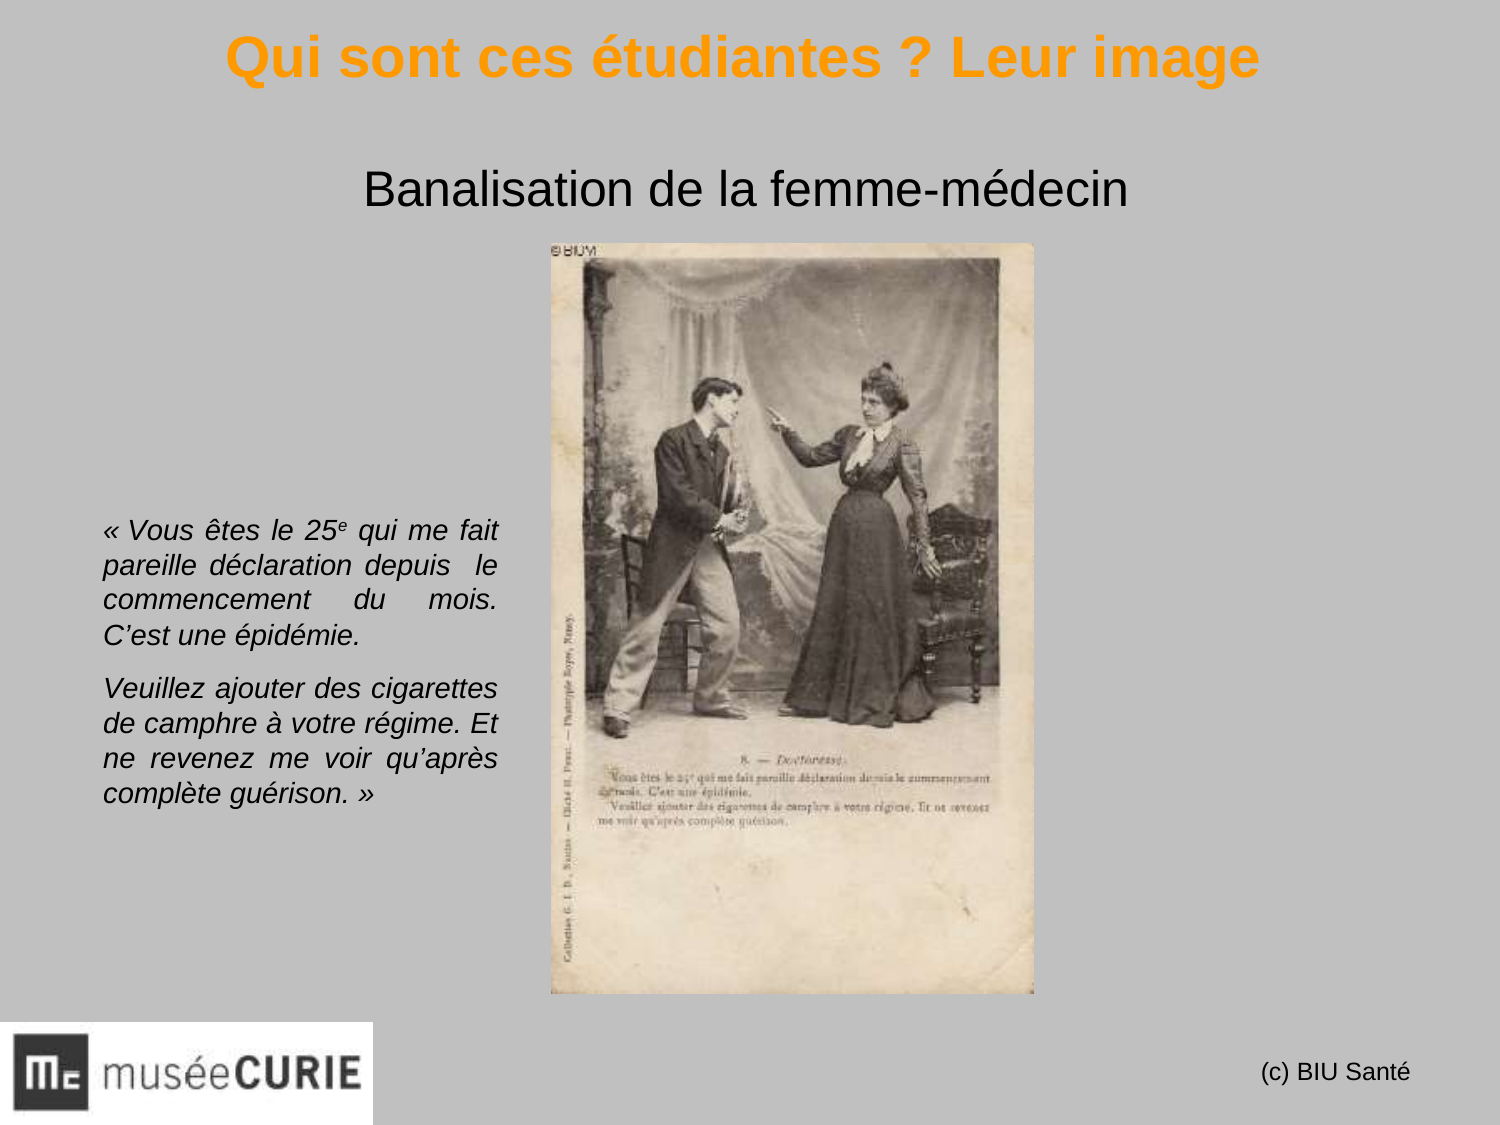

Qui sont ces étudiantes ? Leur image
Banalisation de la femme-médecin
« Vous êtes le 25e qui me fait pareille déclaration depuis le commencement du mois. C’est une épidémie.
Veuillez ajouter des cigarettes de camphre à votre régime. Et ne revenez me voir qu’après complète guérison. »
(c) BIU Santé